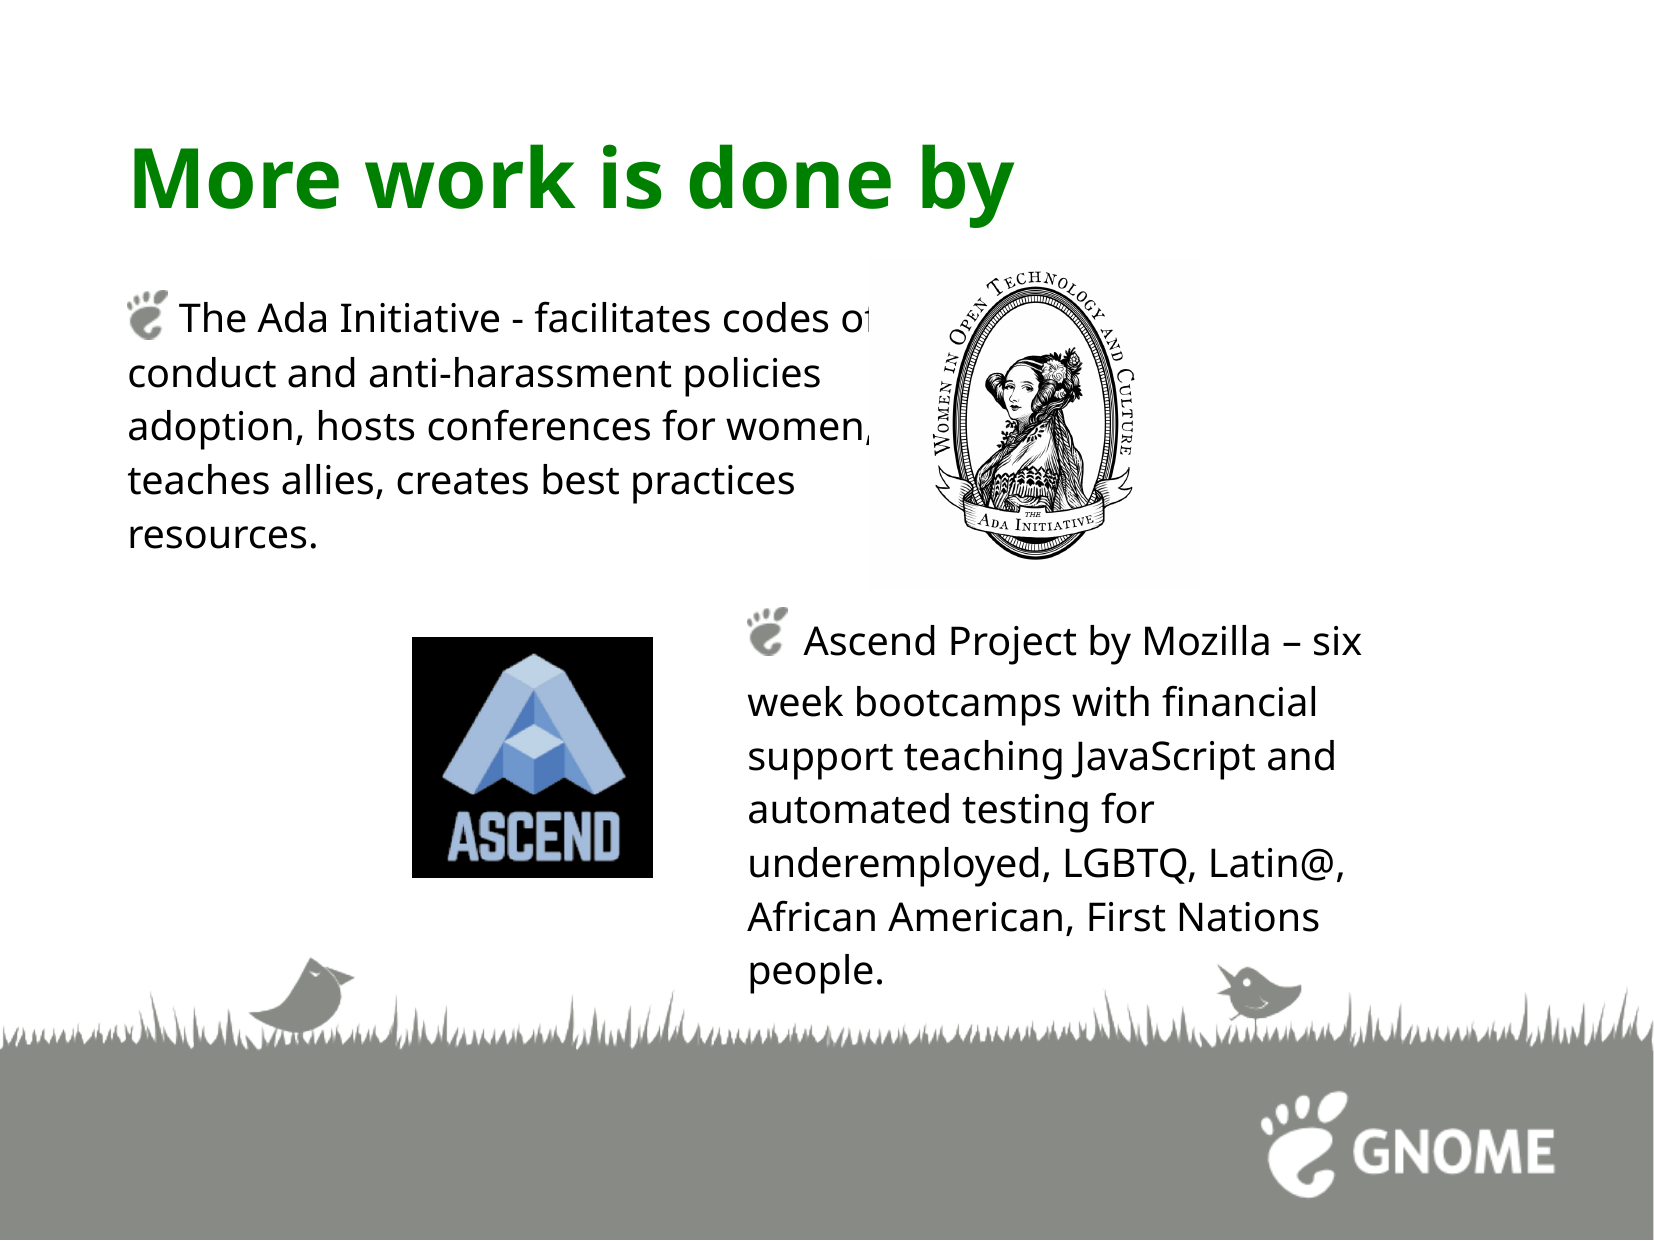

More work is done by
 The Ada Initiative - facilitates codes of conduct and anti-harassment policies adoption, hosts conferences for women, teaches allies, creates best practices resources.
 Ascend Project by Mozilla – six week bootcamps with financial support teaching JavaScript and automated testing for underemployed, LGBTQ, Latin@, African American, First Nations people.